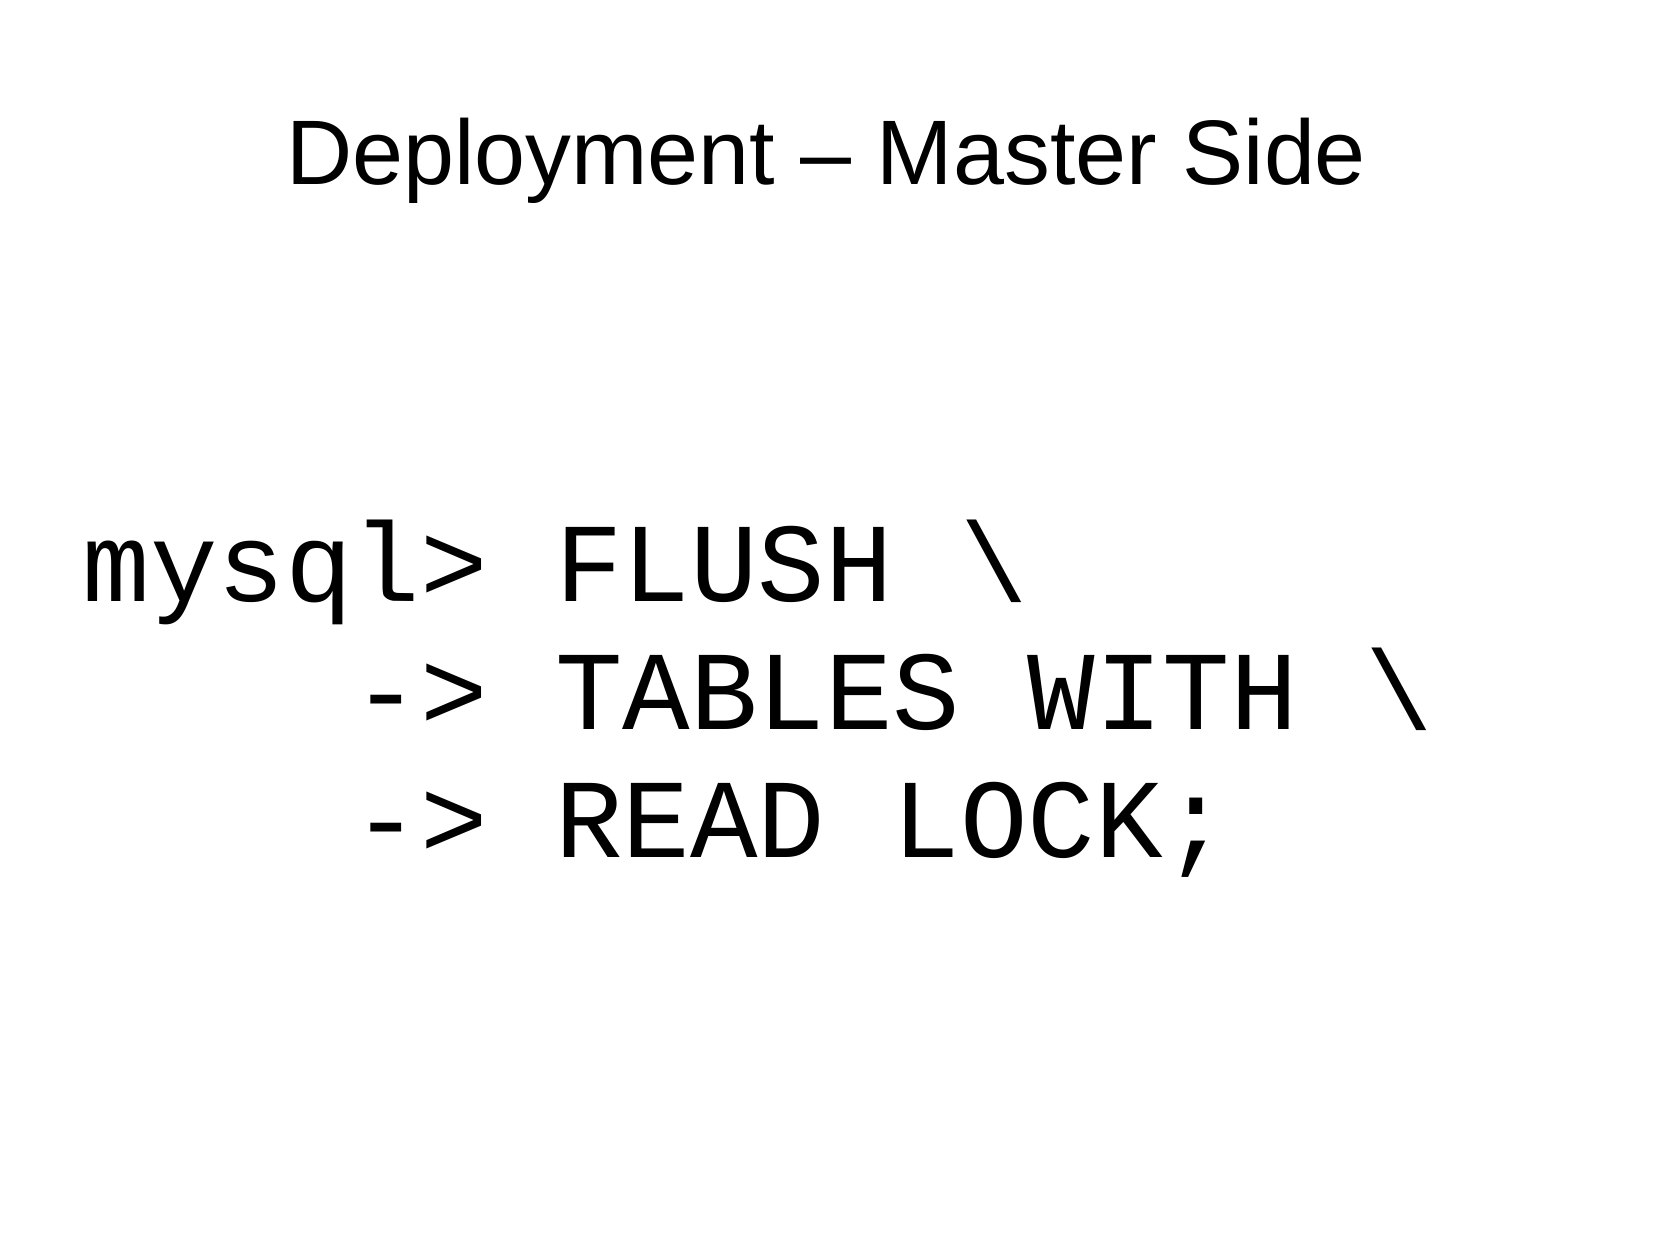

# Deployment – Master Side
mysql> FLUSH \
 -> TABLES WITH \
 -> READ LOCK;